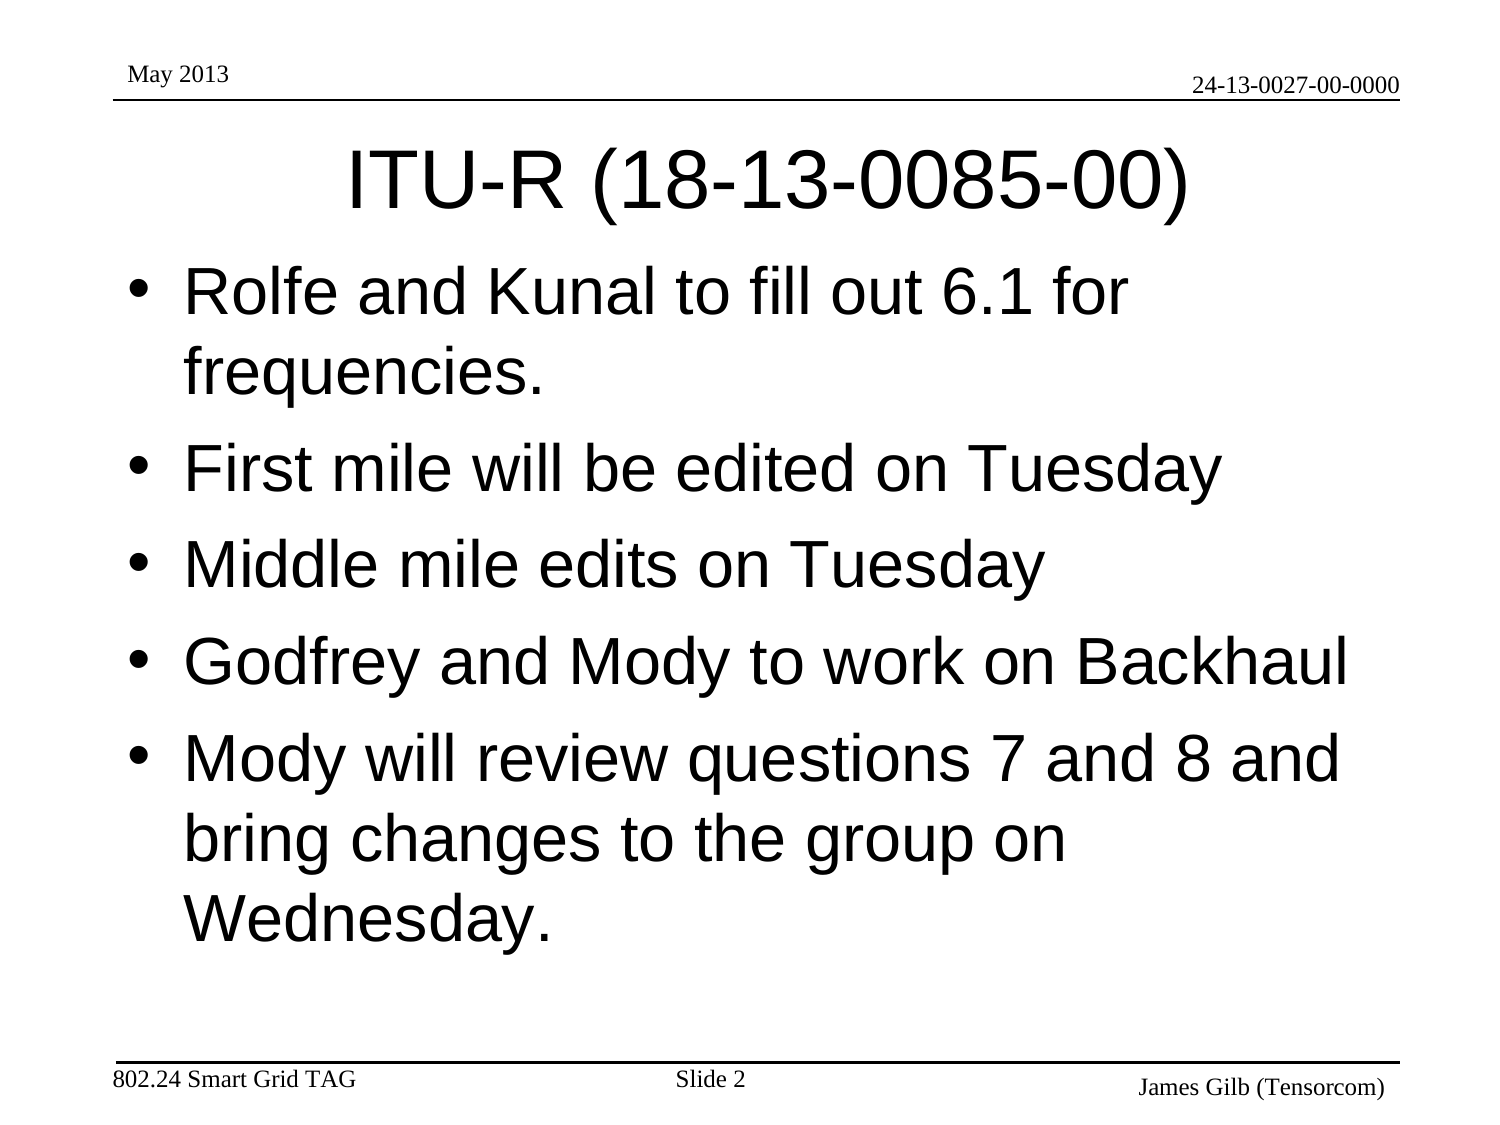

# ITU-R (18-13-0085-00)
Rolfe and Kunal to fill out 6.1 for frequencies.
First mile will be edited on Tuesday
Middle mile edits on Tuesday
Godfrey and Mody to work on Backhaul
Mody will review questions 7 and 8 and bring changes to the group on Wednesday.
2